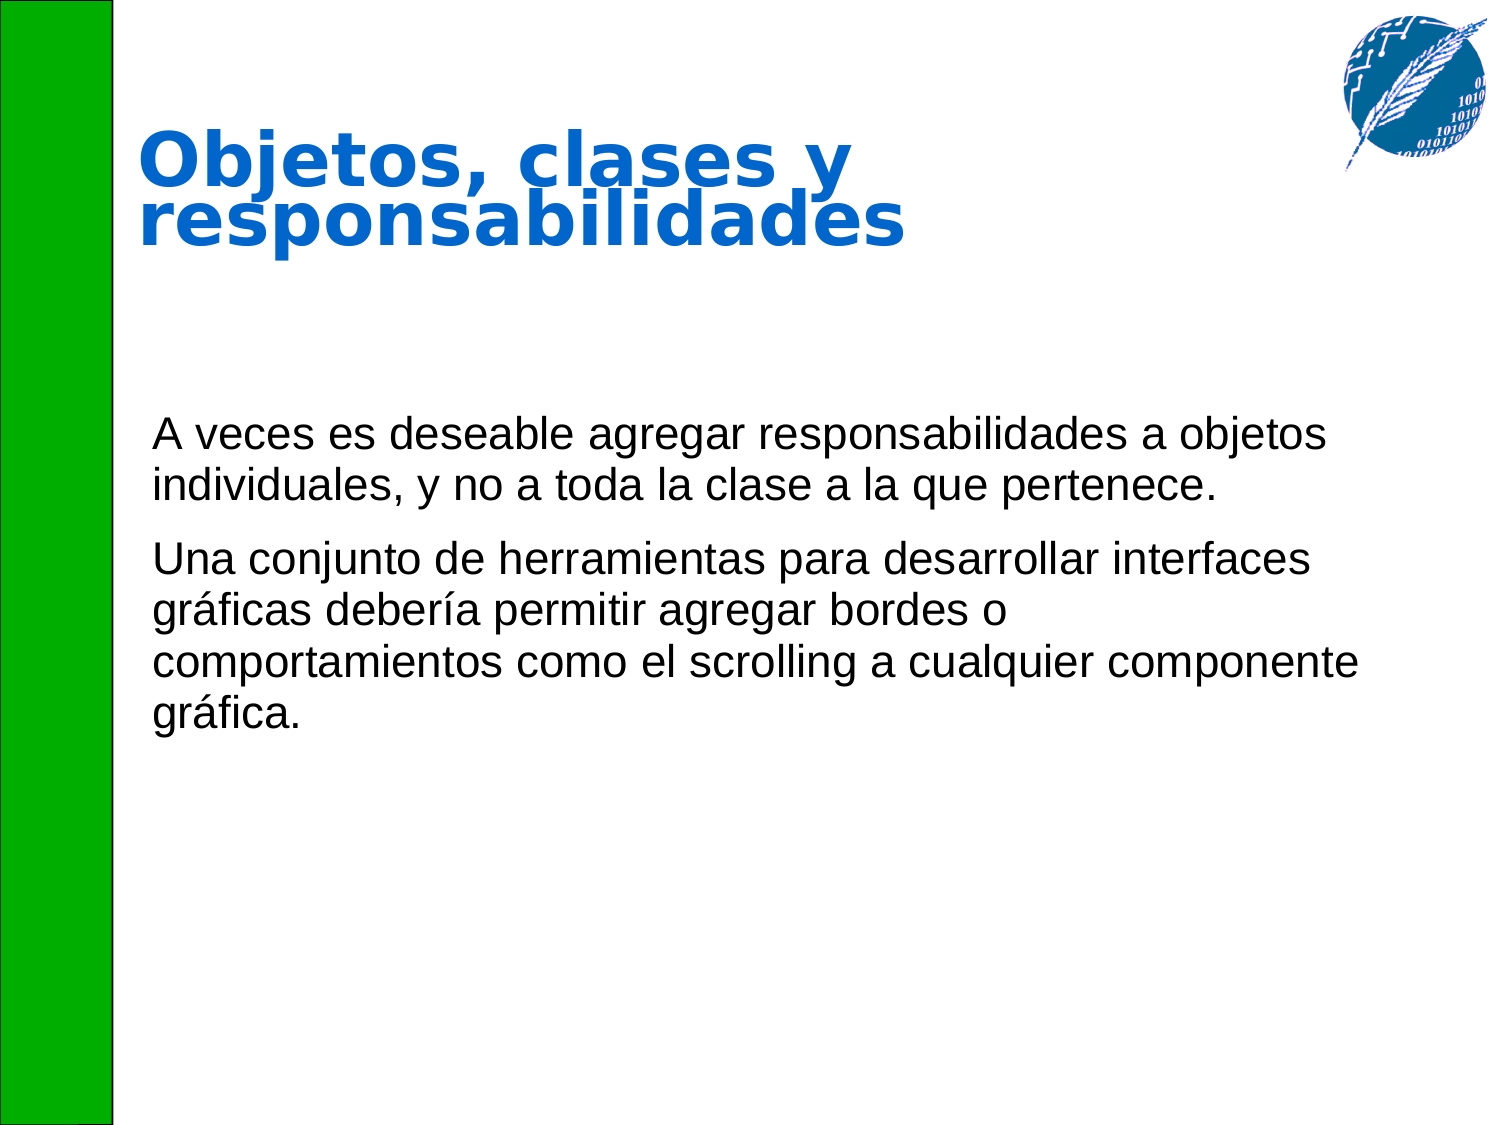

# Objetos, clases y responsabilidades
A veces es deseable agregar responsabilidades a objetos individuales, y no a toda la clase a la que pertenece.
Una conjunto de herramientas para desarrollar interfaces gráficas debería permitir agregar bordes o comportamientos como el scrolling a cualquier componente gráfica.